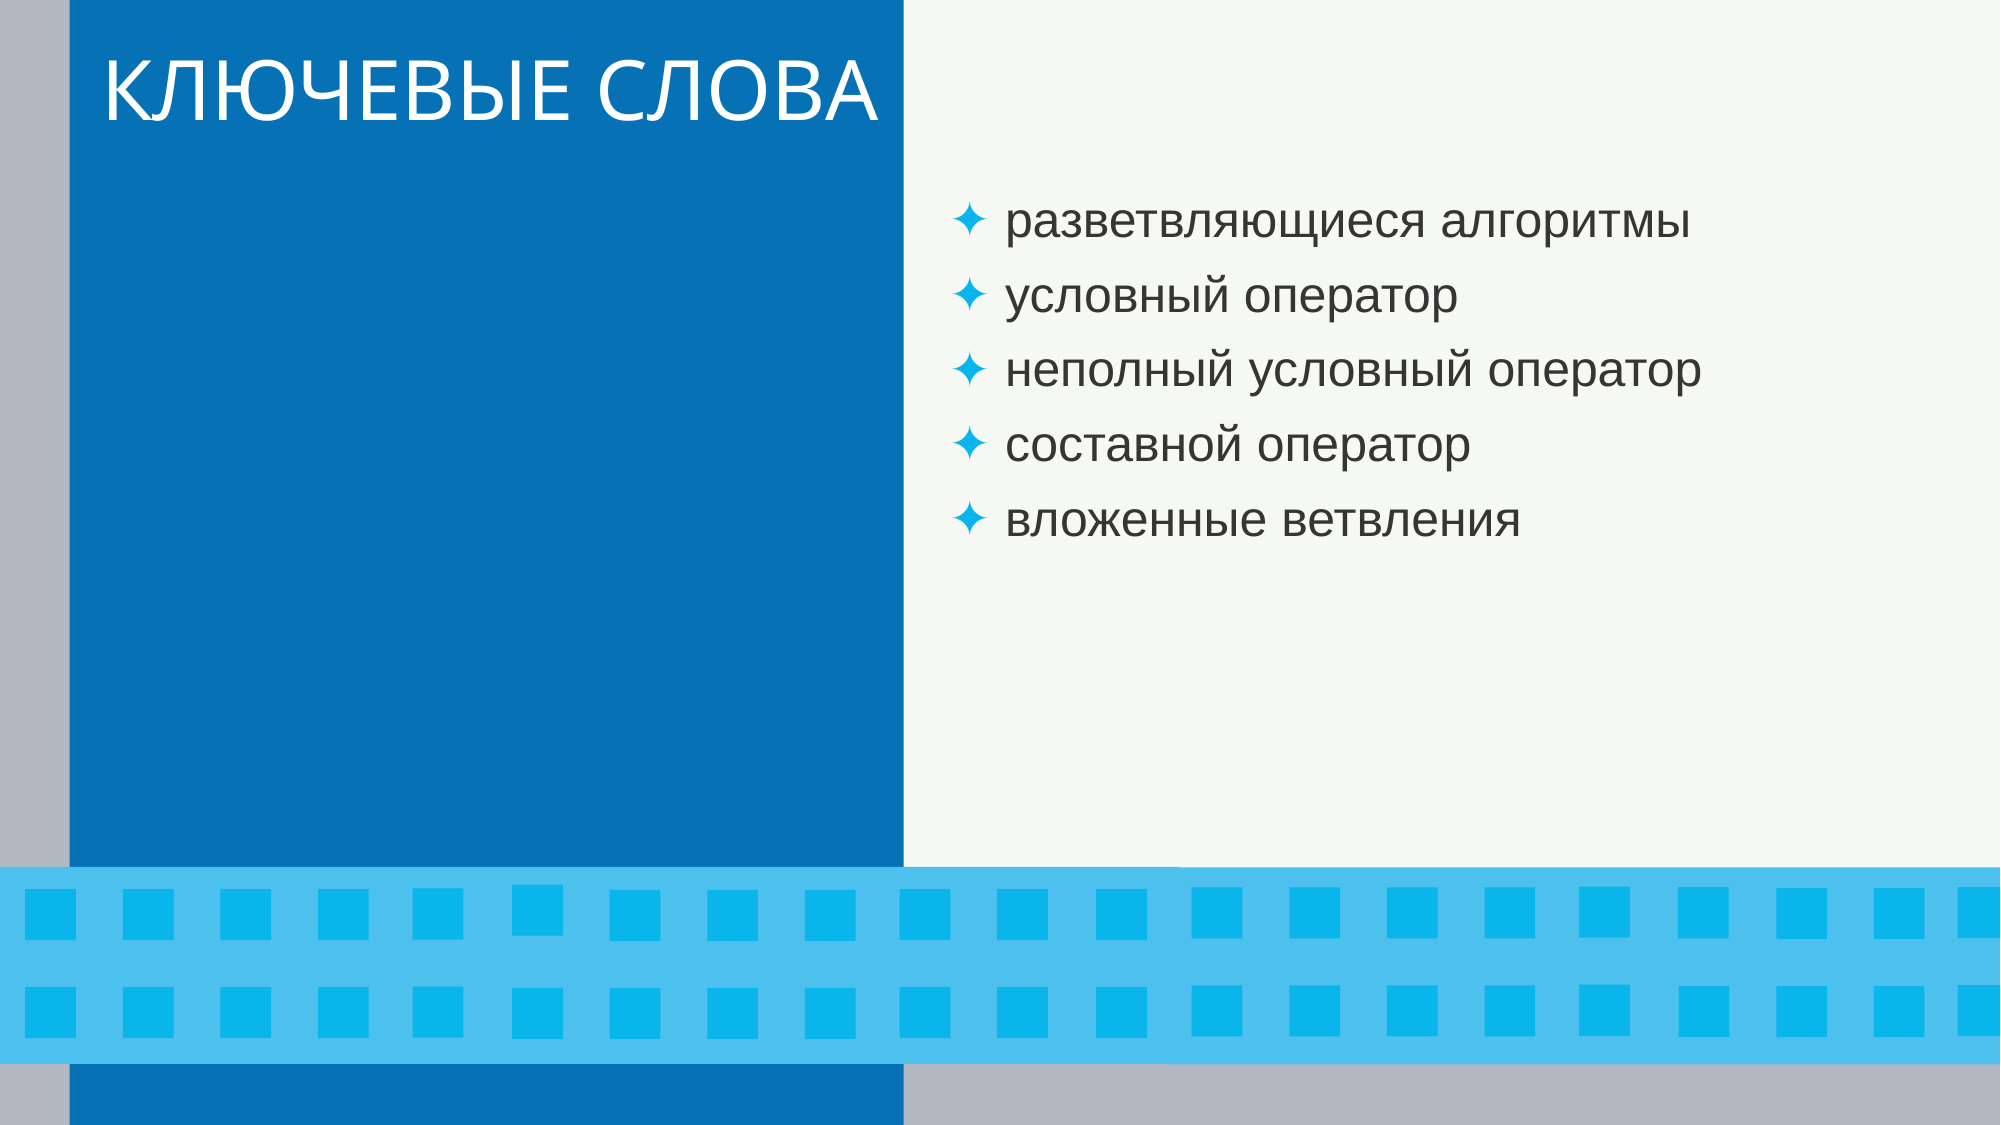

# КЛЮЧЕВЫЕ СЛОВА
разветвляющиеся алгоритмы
условный оператор
неполный условный оператор
составной оператор
вложенные ветвления